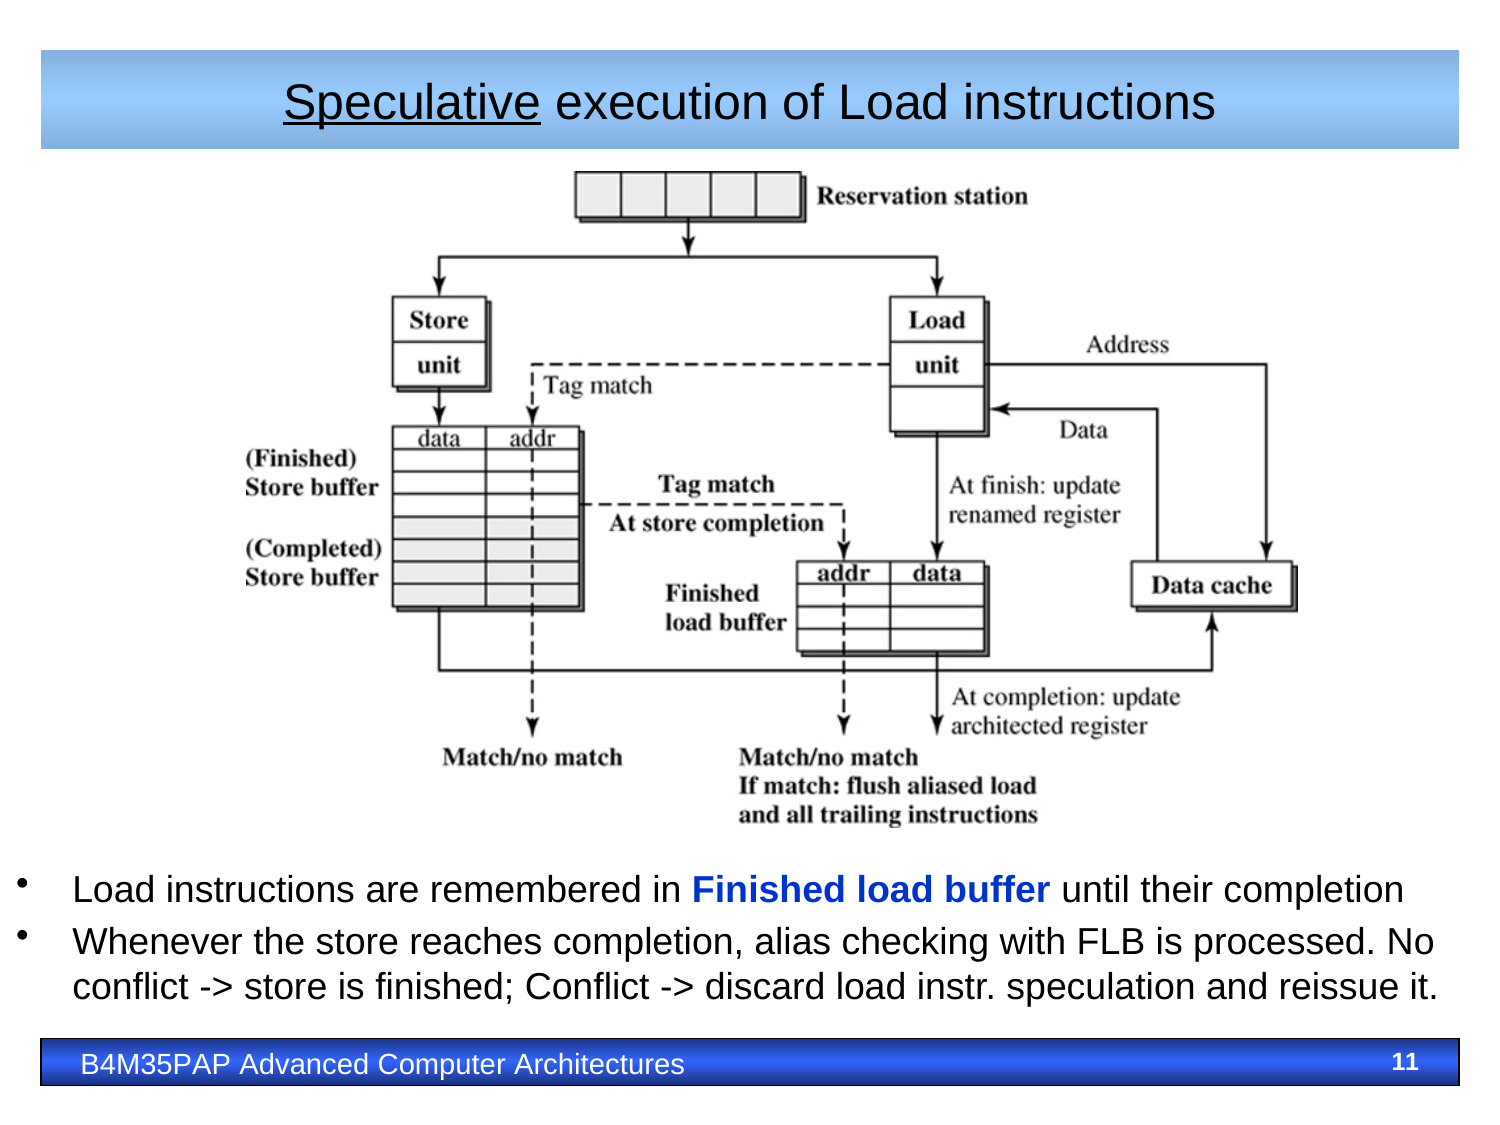

# Speculative execution of Load instructions
Load instructions are remembered in Finished load buffer until their completion
Whenever the store reaches completion, alias checking with FLB is processed. No conflict -> store is finished; Conflict -> discard load instr. speculation and reissue it.